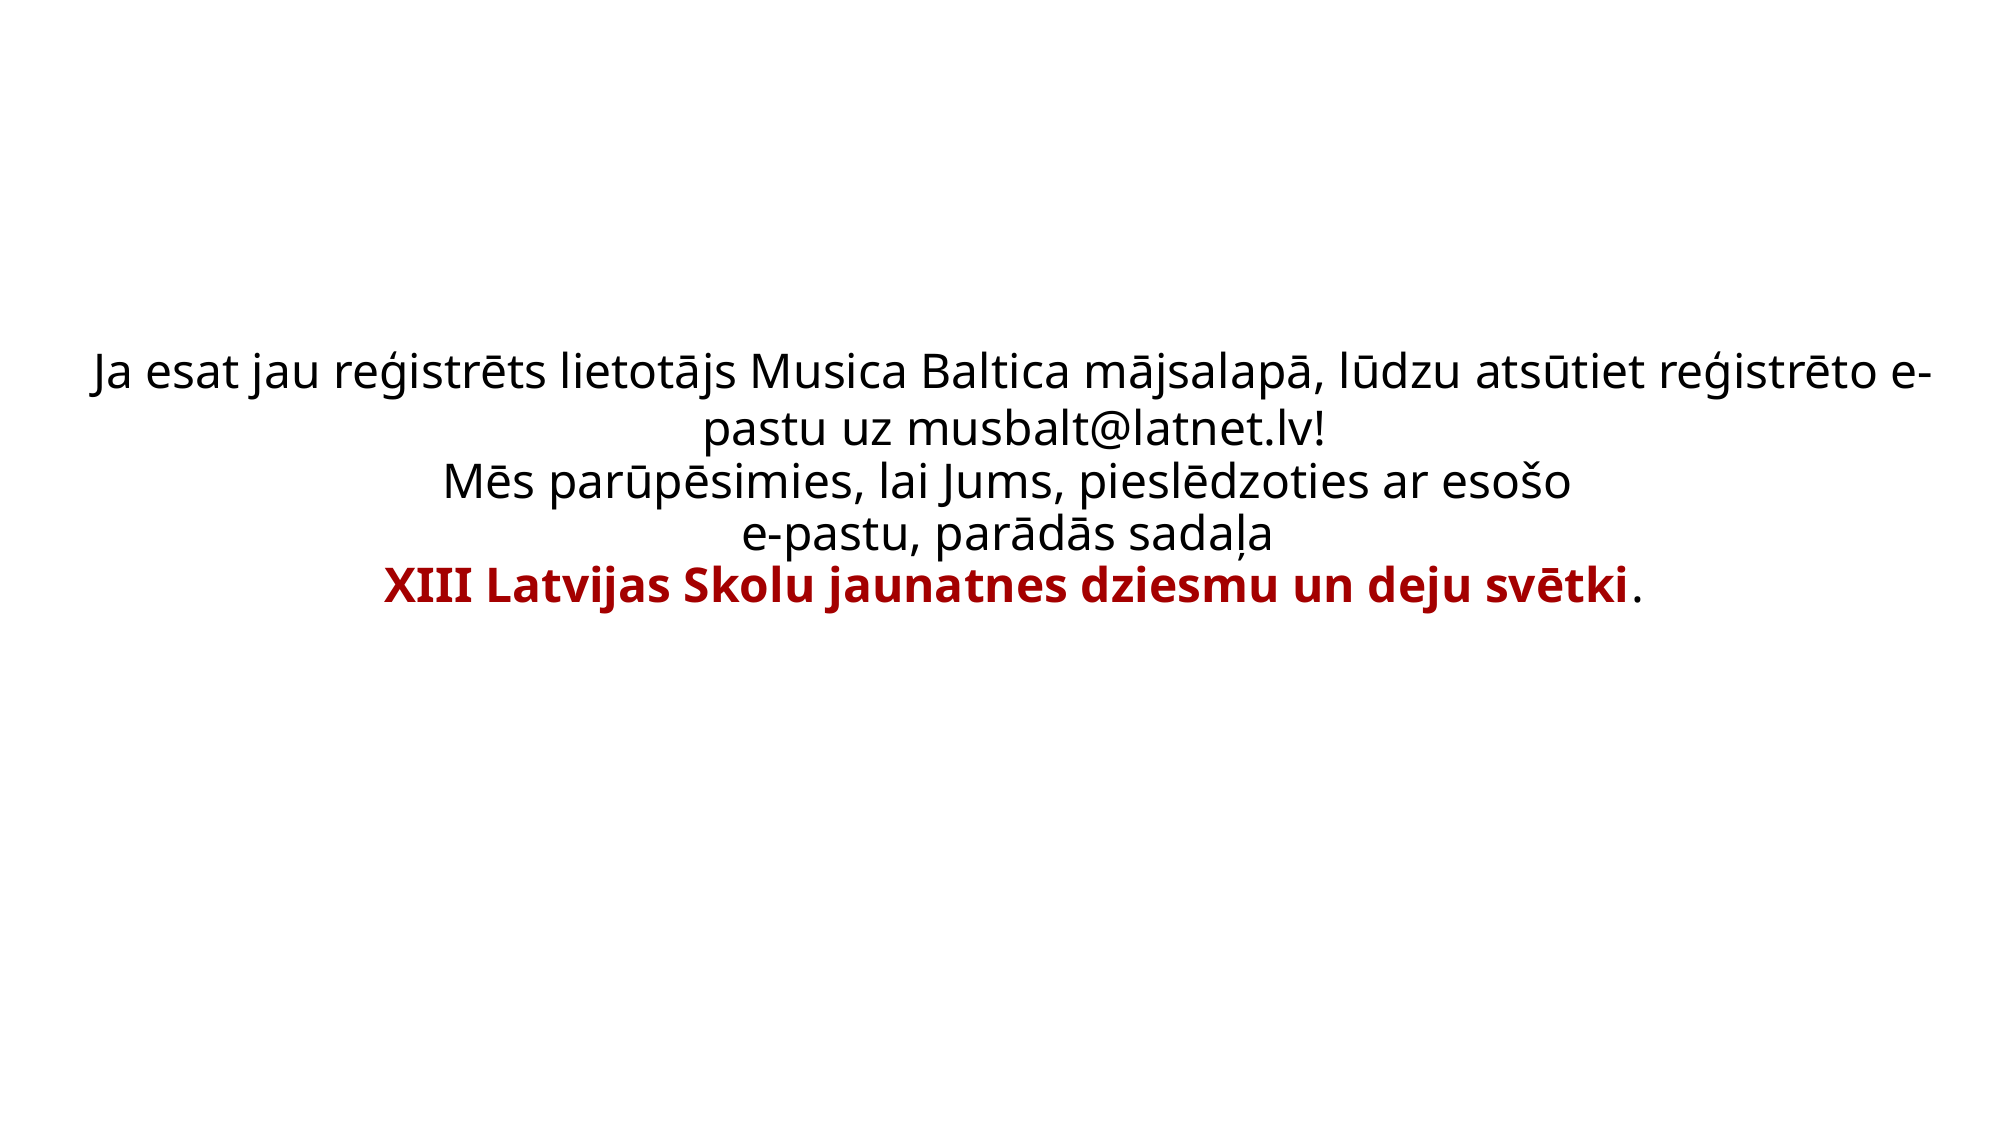

# Ja esat jau reģistrēts lietotājs Musica Baltica mājsalapā, lūdzu atsūtiet reģistrēto e-pastu uz musbalt@latnet.lv! Mēs parūpēsimies, lai Jums, pieslēdzoties ar esošo e-pastu, parādās sadaļa XIII Latvijas Skolu jaunatnes dziesmu un deju svētki.